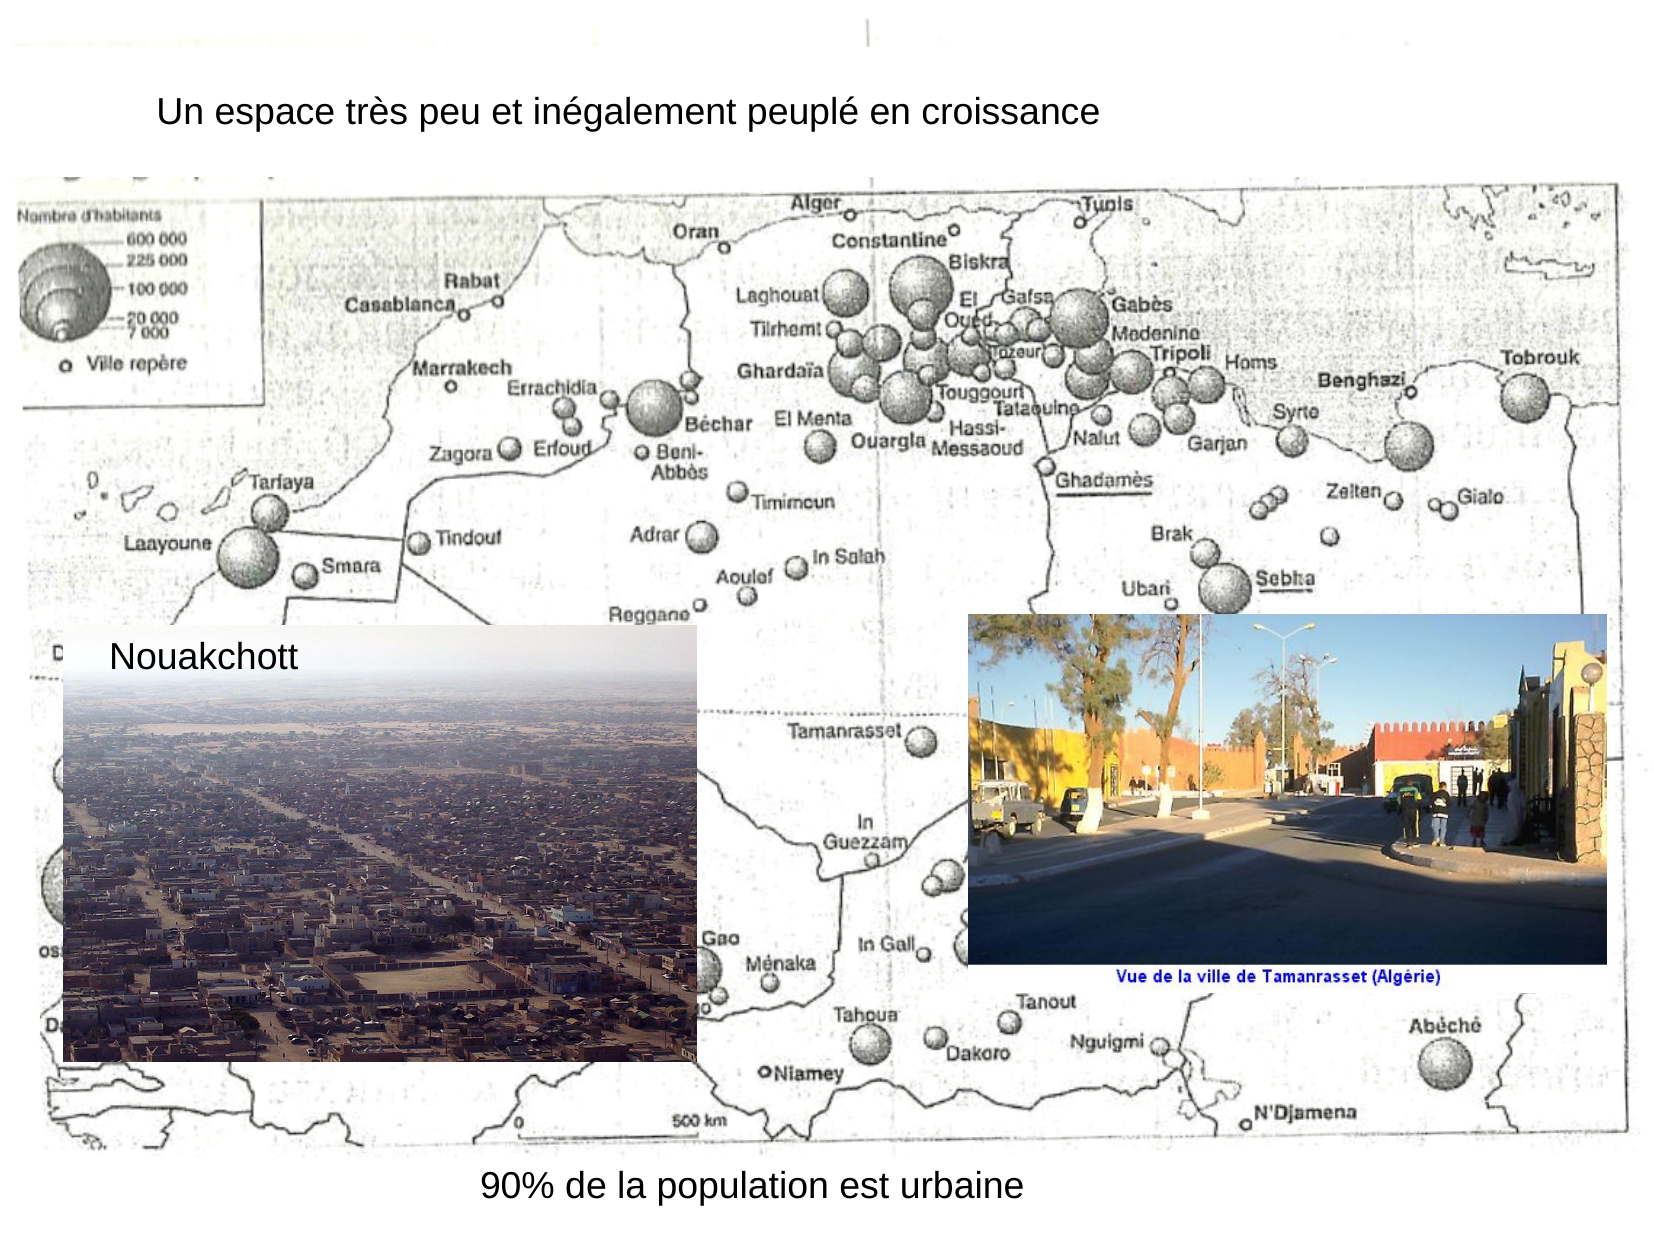

Un espace très peu et inégalement peuplé en croissance
Nouakchott
90% de la population est urbaine